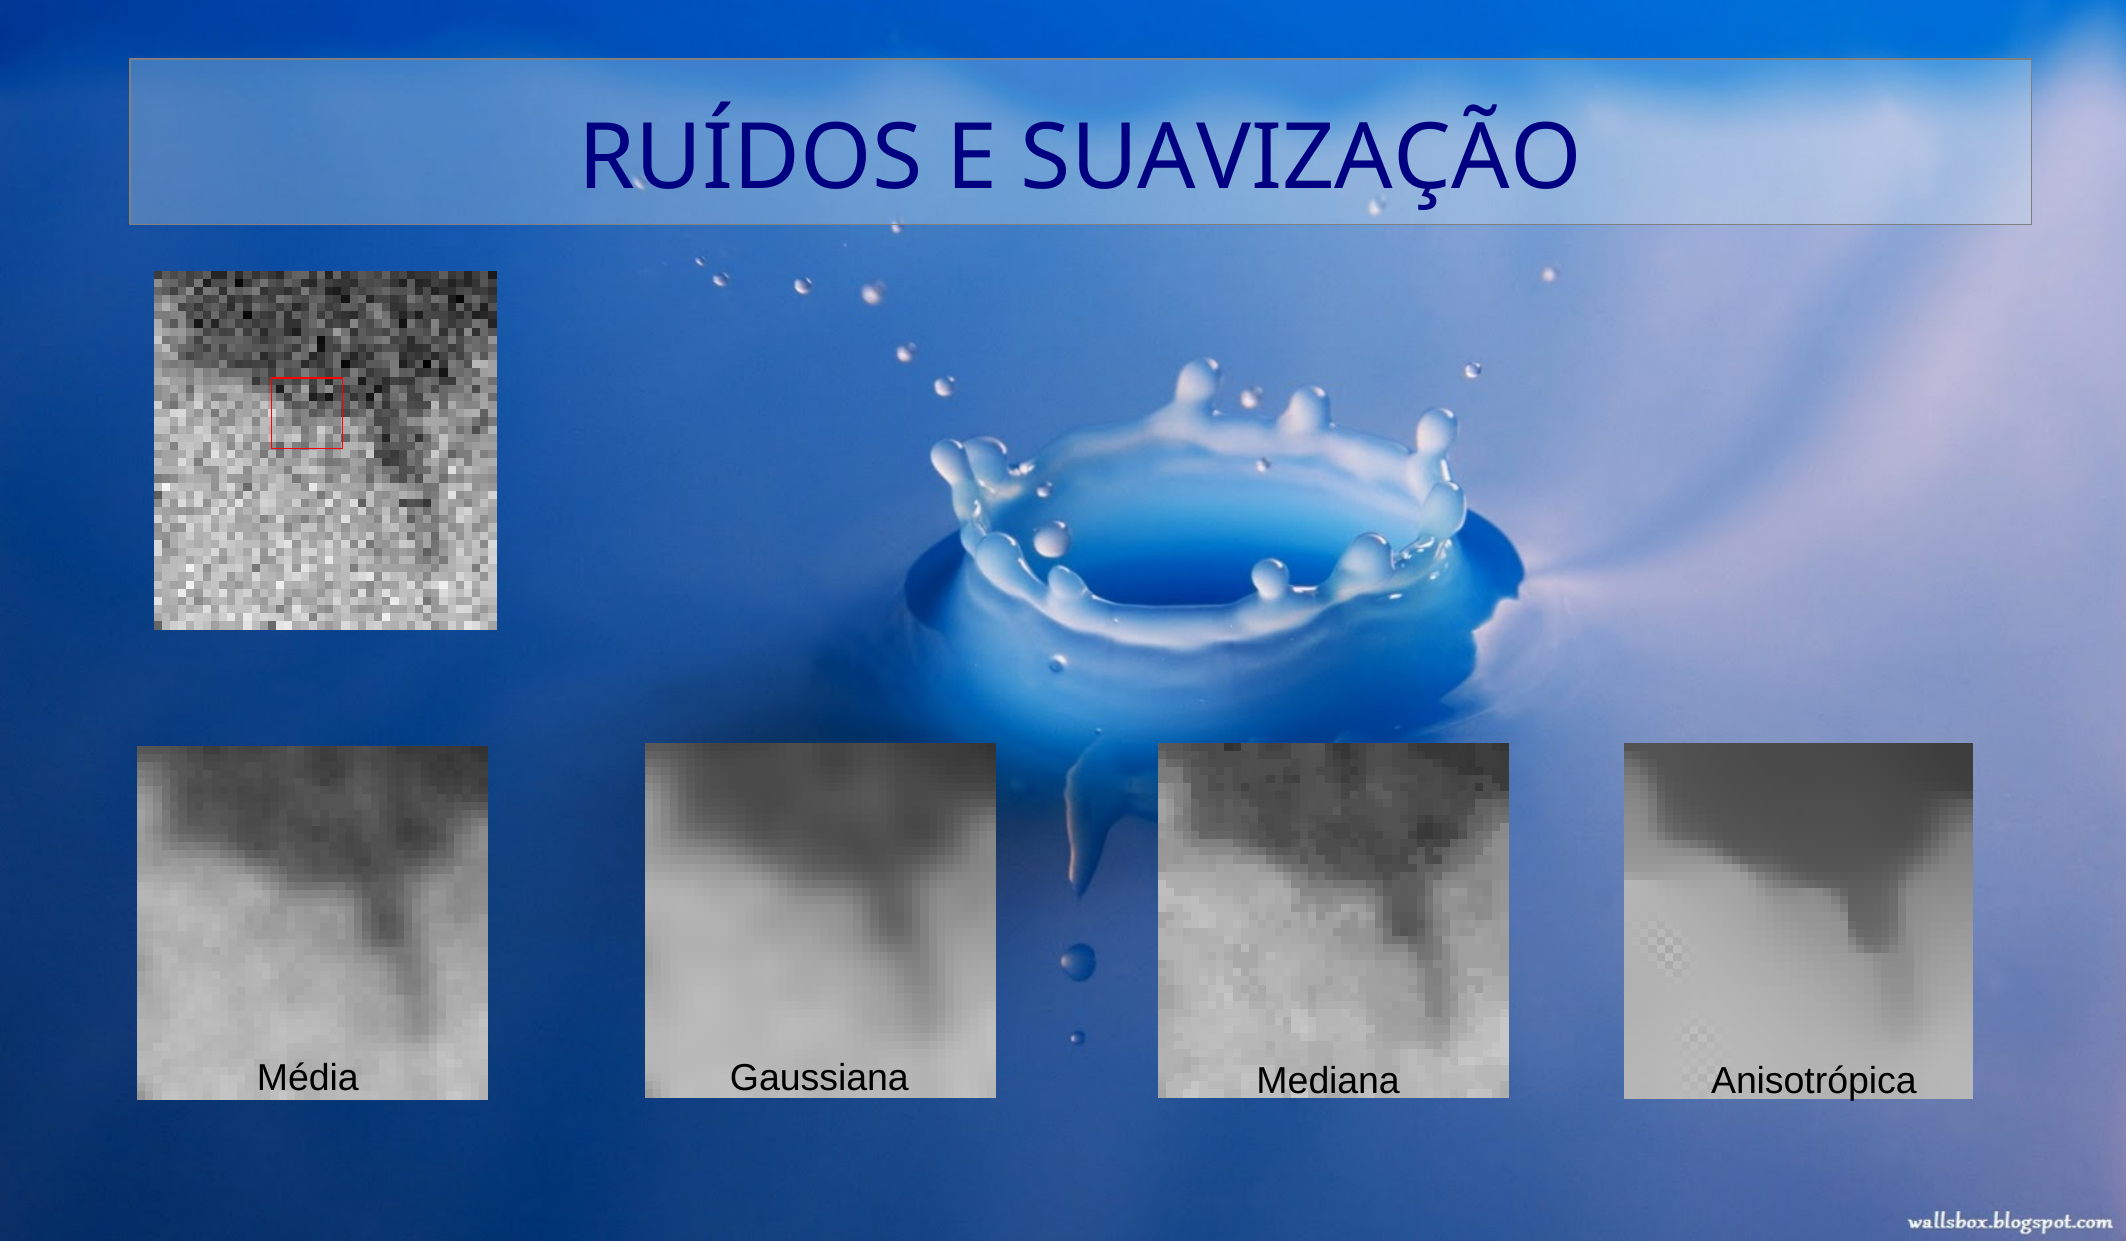

RUÍDOS E SUAVIZAÇÃO
Média
Gaussiana
Mediana
Anisotrópica